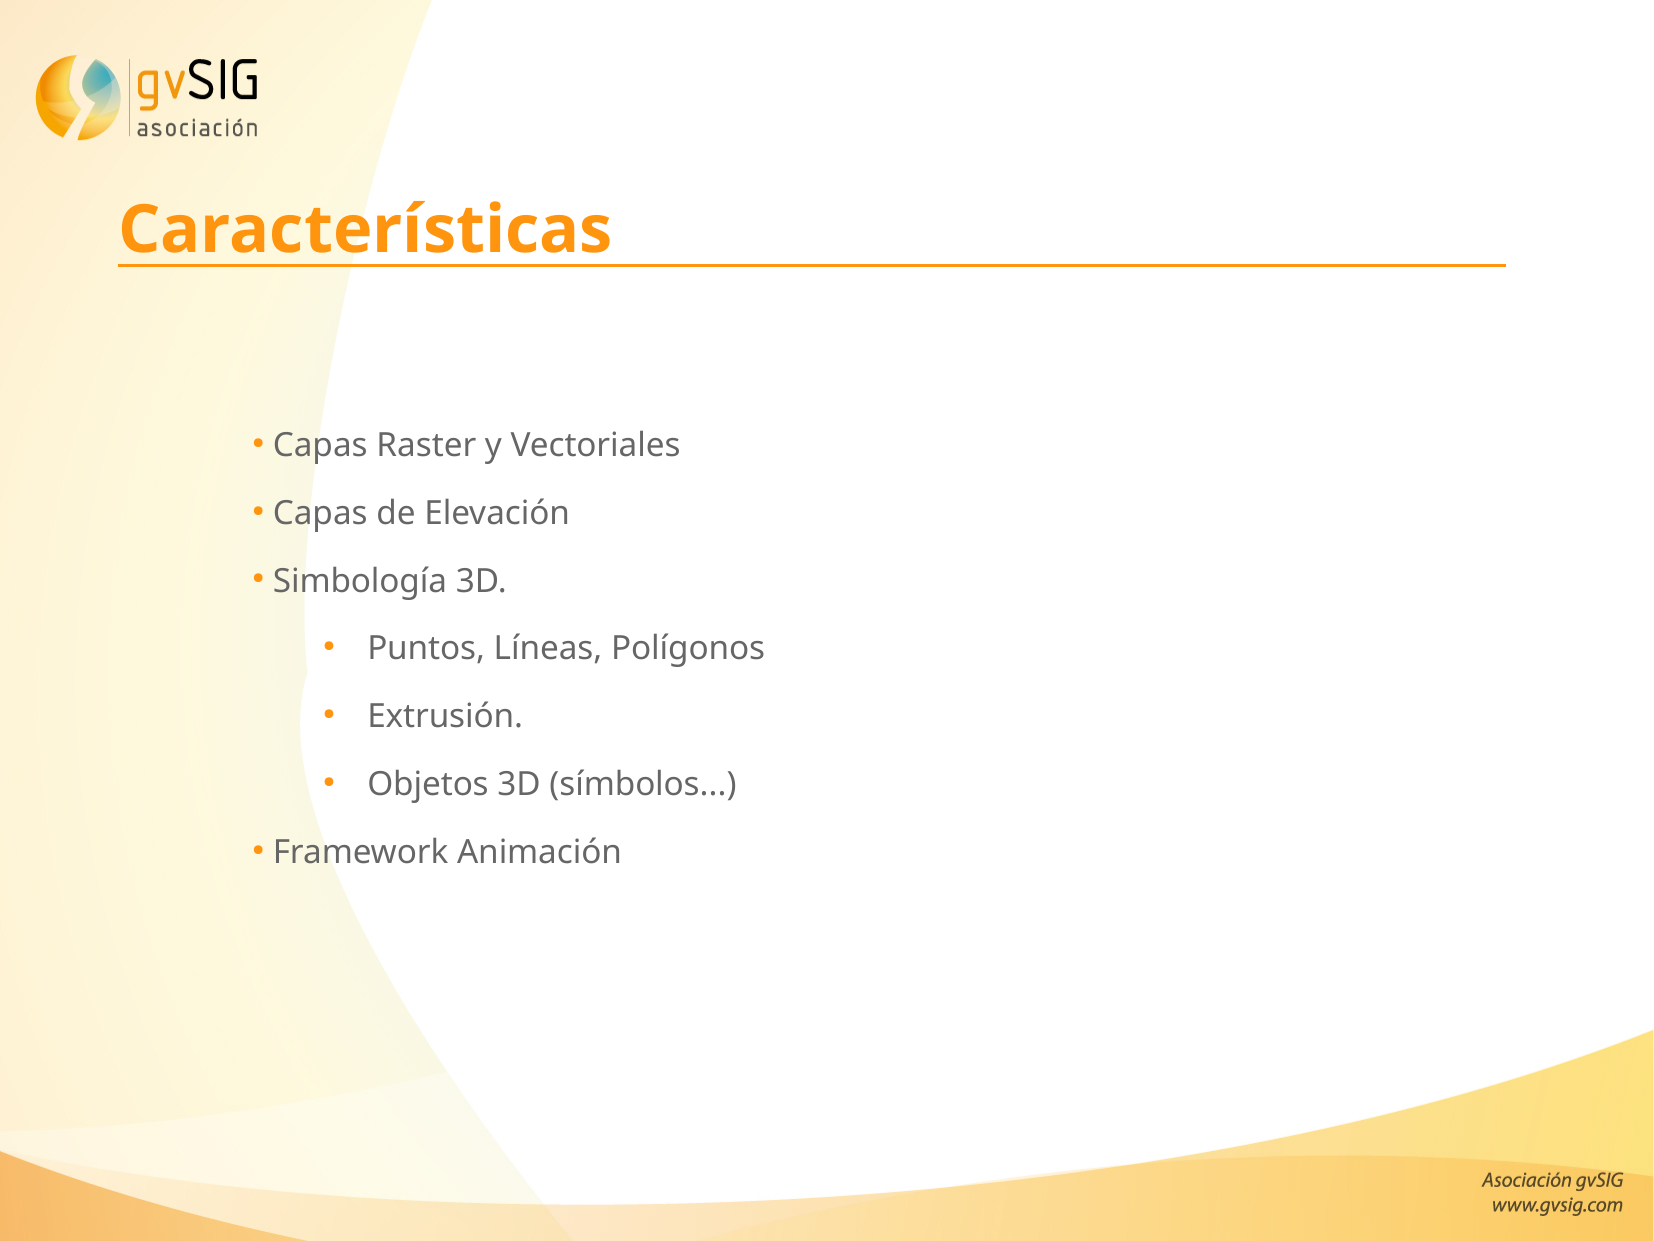

# Características
 Capas Raster y Vectoriales
 Capas de Elevación
 Simbología 3D.
 Puntos, Líneas, Polígonos
 Extrusión.
 Objetos 3D (símbolos...)
 Framework Animación